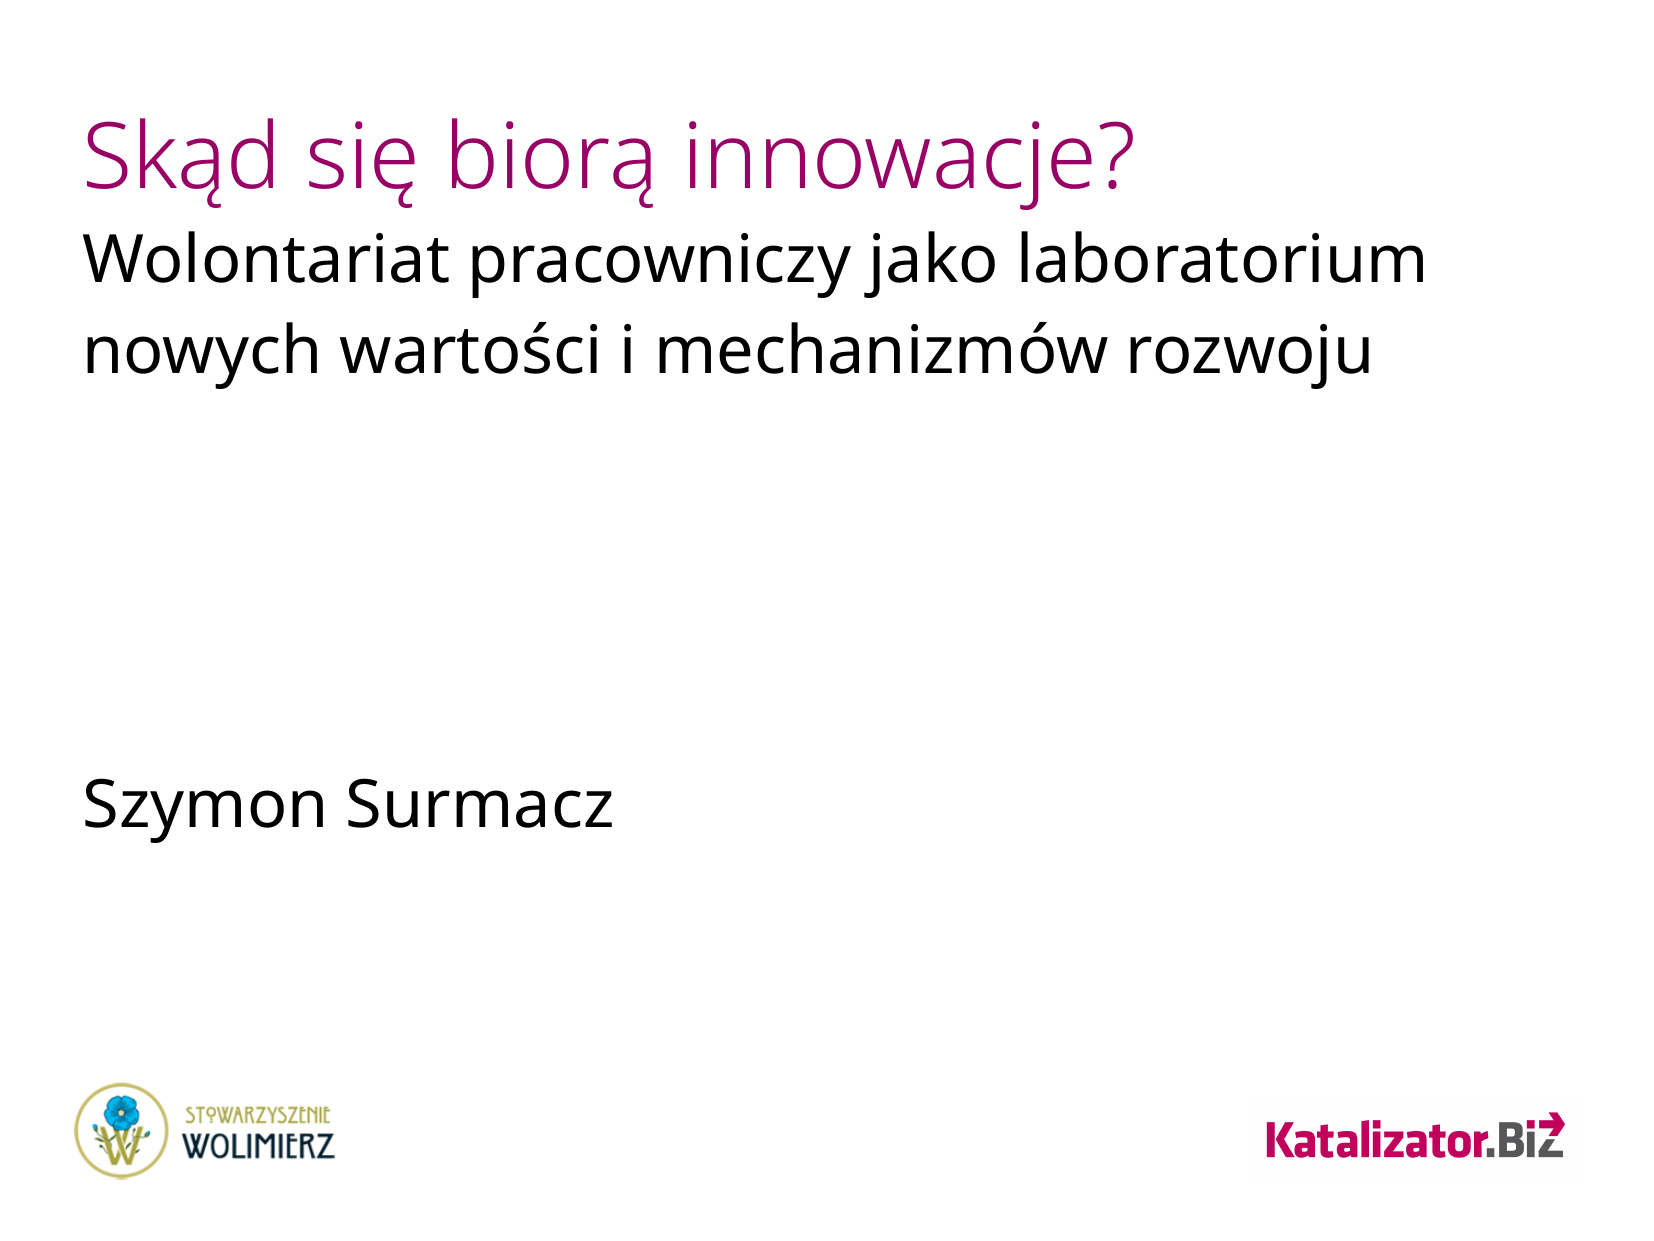

# Skąd się biorą innowacje?
Wolontariat pracowniczy jako laboratorium nowych wartości i mechanizmów rozwoju
Szymon Surmacz